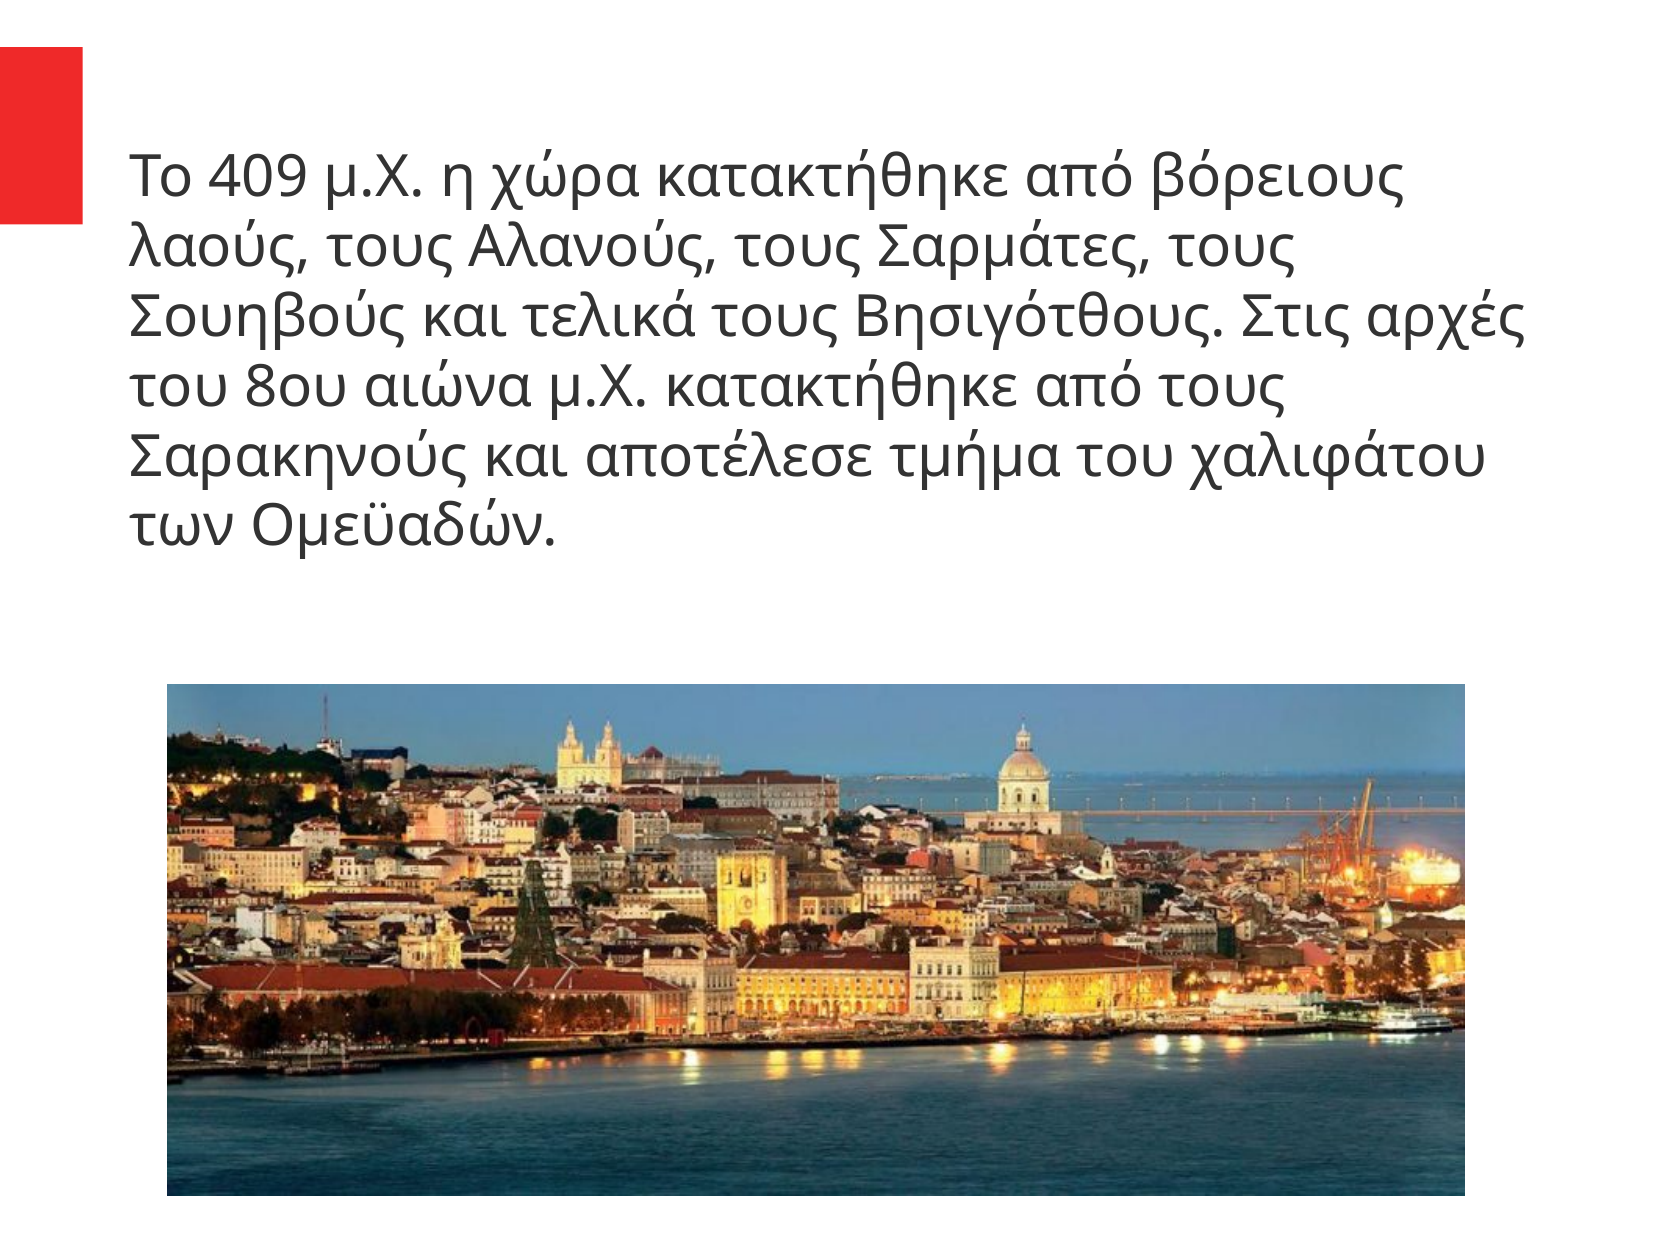

# Το 409 μ.Χ. η χώρα κατακτήθηκε από βόρειους λαούς, τους Αλανούς, τους Σαρμάτες, τους Σουηβούς και τελικά τους Βησιγότθους. Στις αρχές του 8ου αιώνα μ.Χ. κατακτήθηκε από τους Σαρακηνούς και αποτέλεσε τμήμα του χαλιφάτου των Ομεϋαδών.